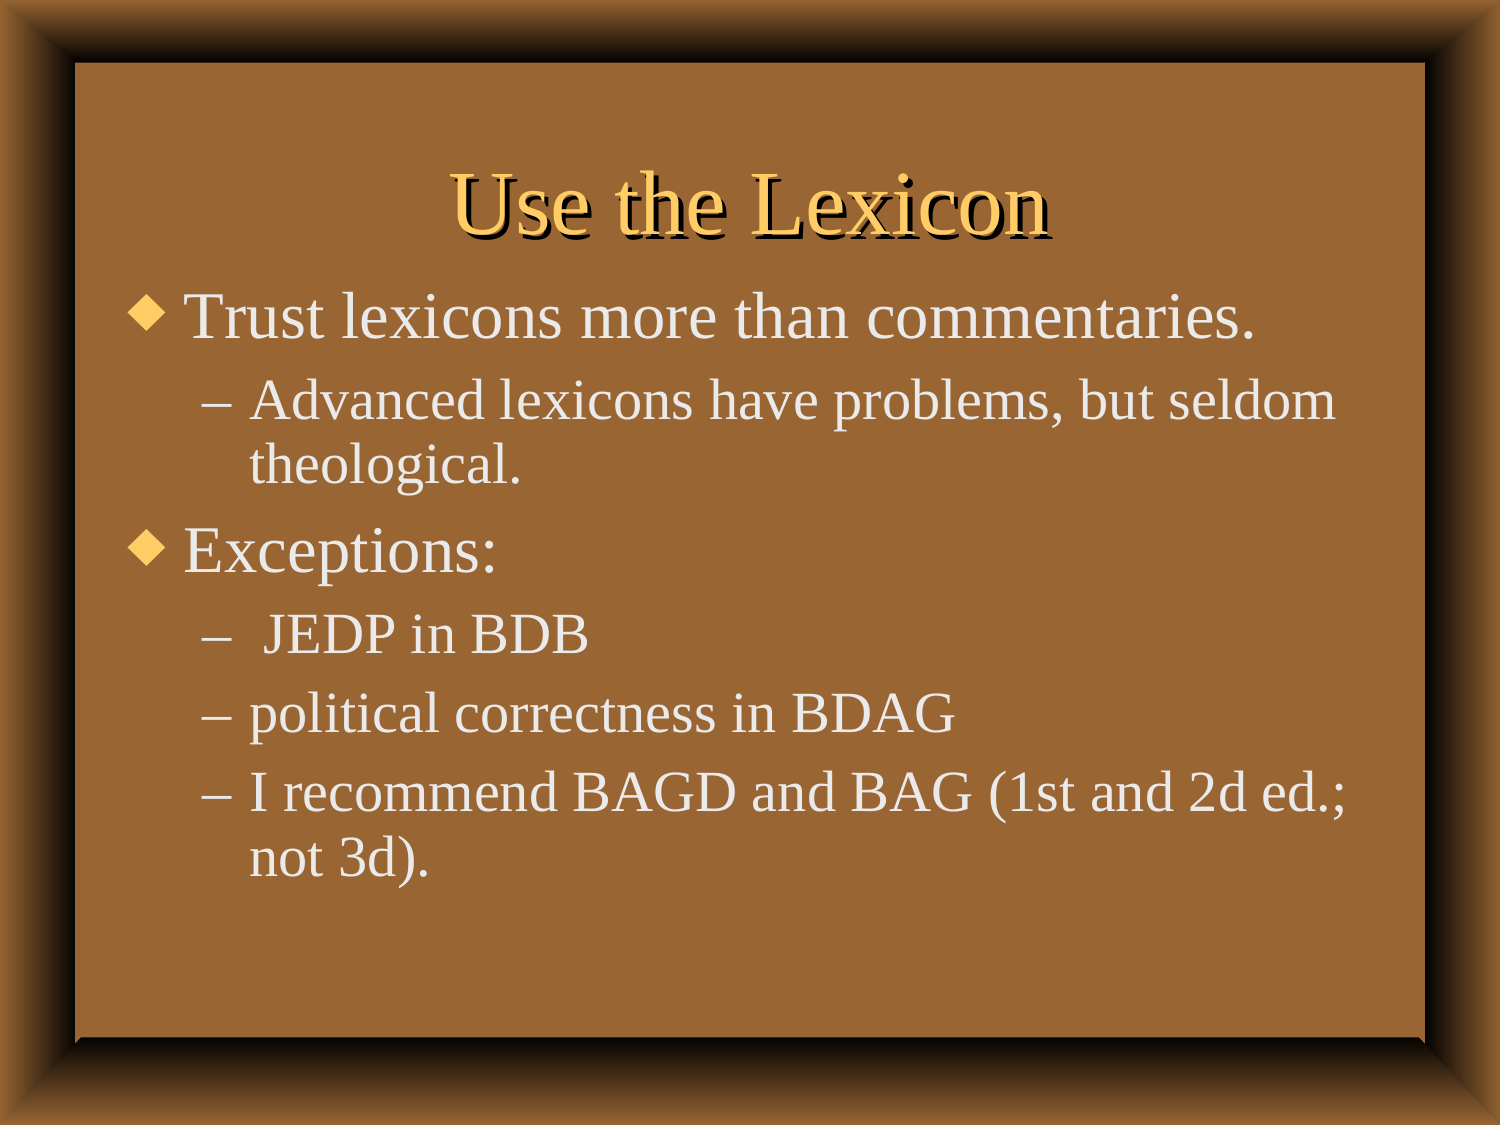

# Use the Lexicon
Trust lexicons more than commentaries.
Advanced lexicons have problems, but seldom theological.
Exceptions:
 JEDP in BDB
political correctness in BDAG
I recommend BAGD and BAG (1st and 2d ed.; not 3d).